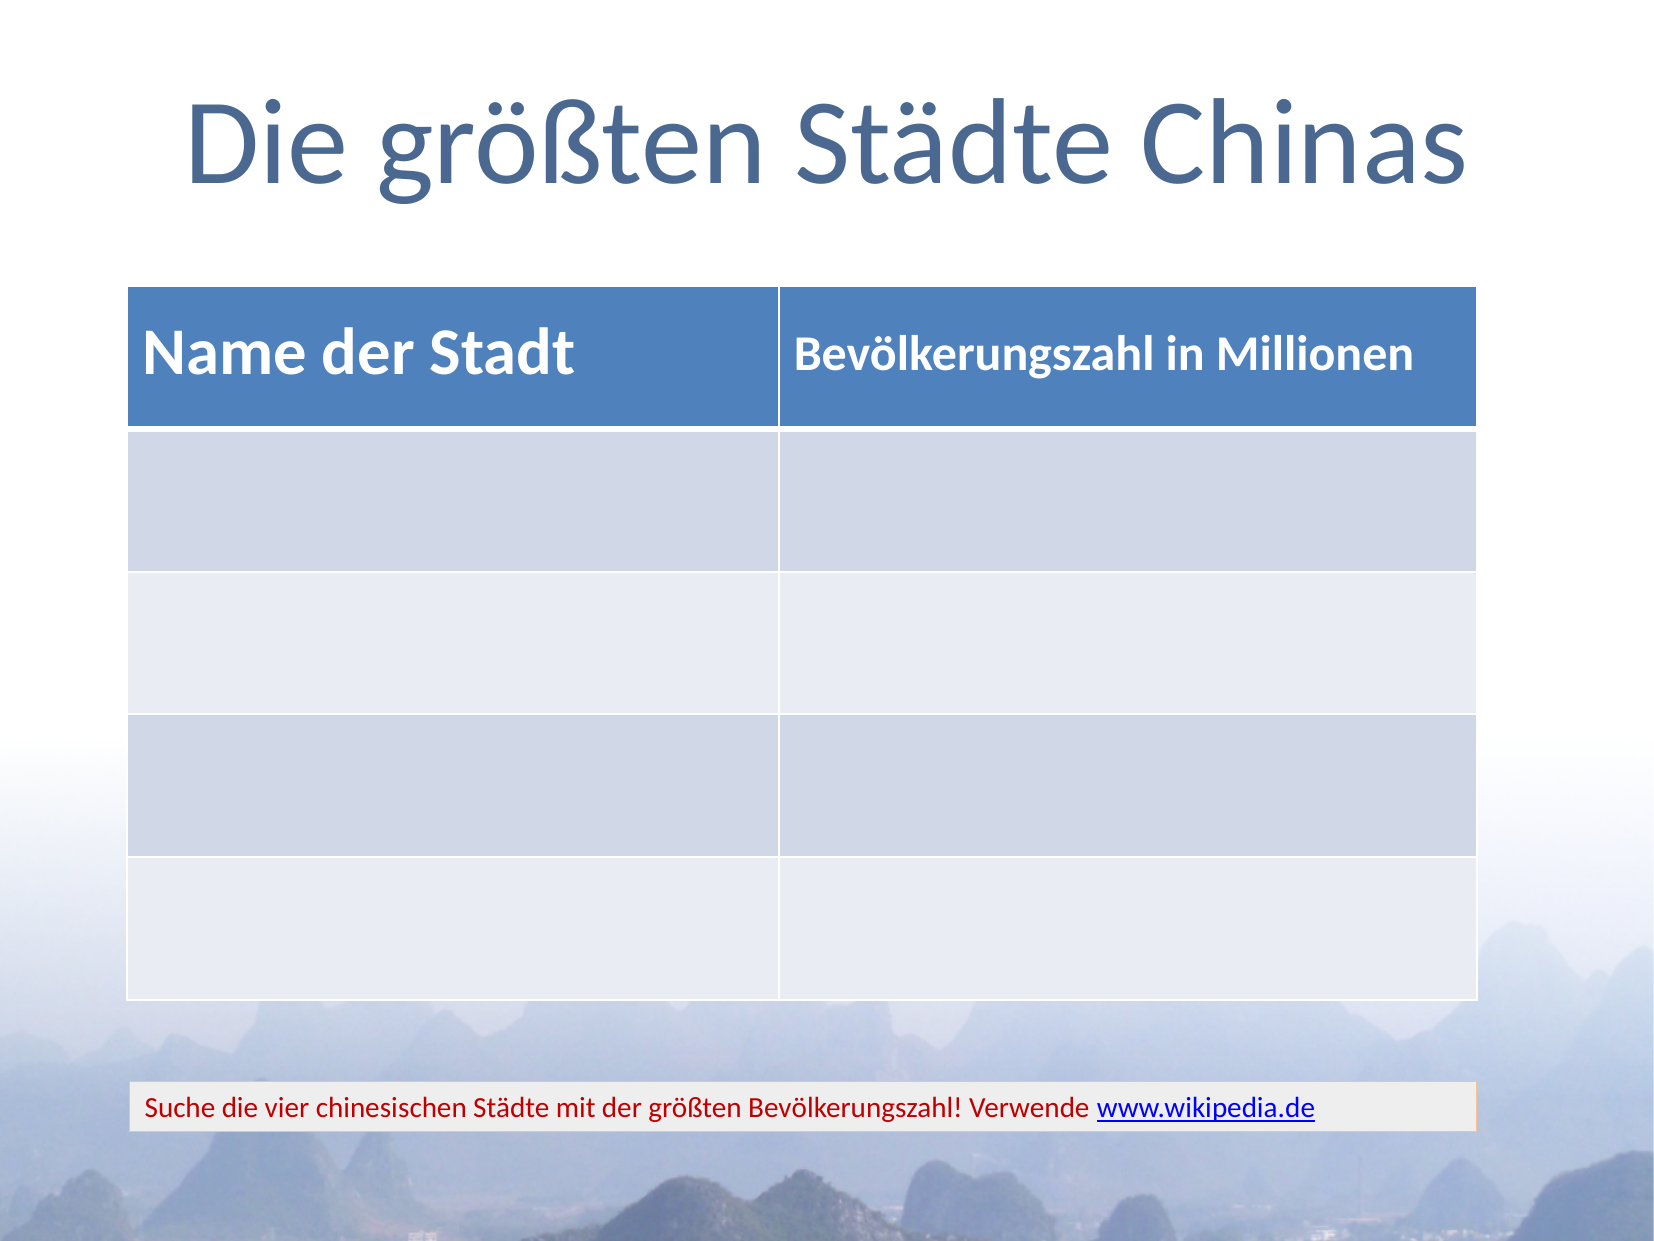

# Die größten Städte Chinas
| Name der Stadt | Bevölkerungszahl in Millionen |
| --- | --- |
| | |
| | |
| | |
| | |
Suche die vier chinesischen Städte mit der größten Bevölkerungszahl! Verwende www.wikipedia.de